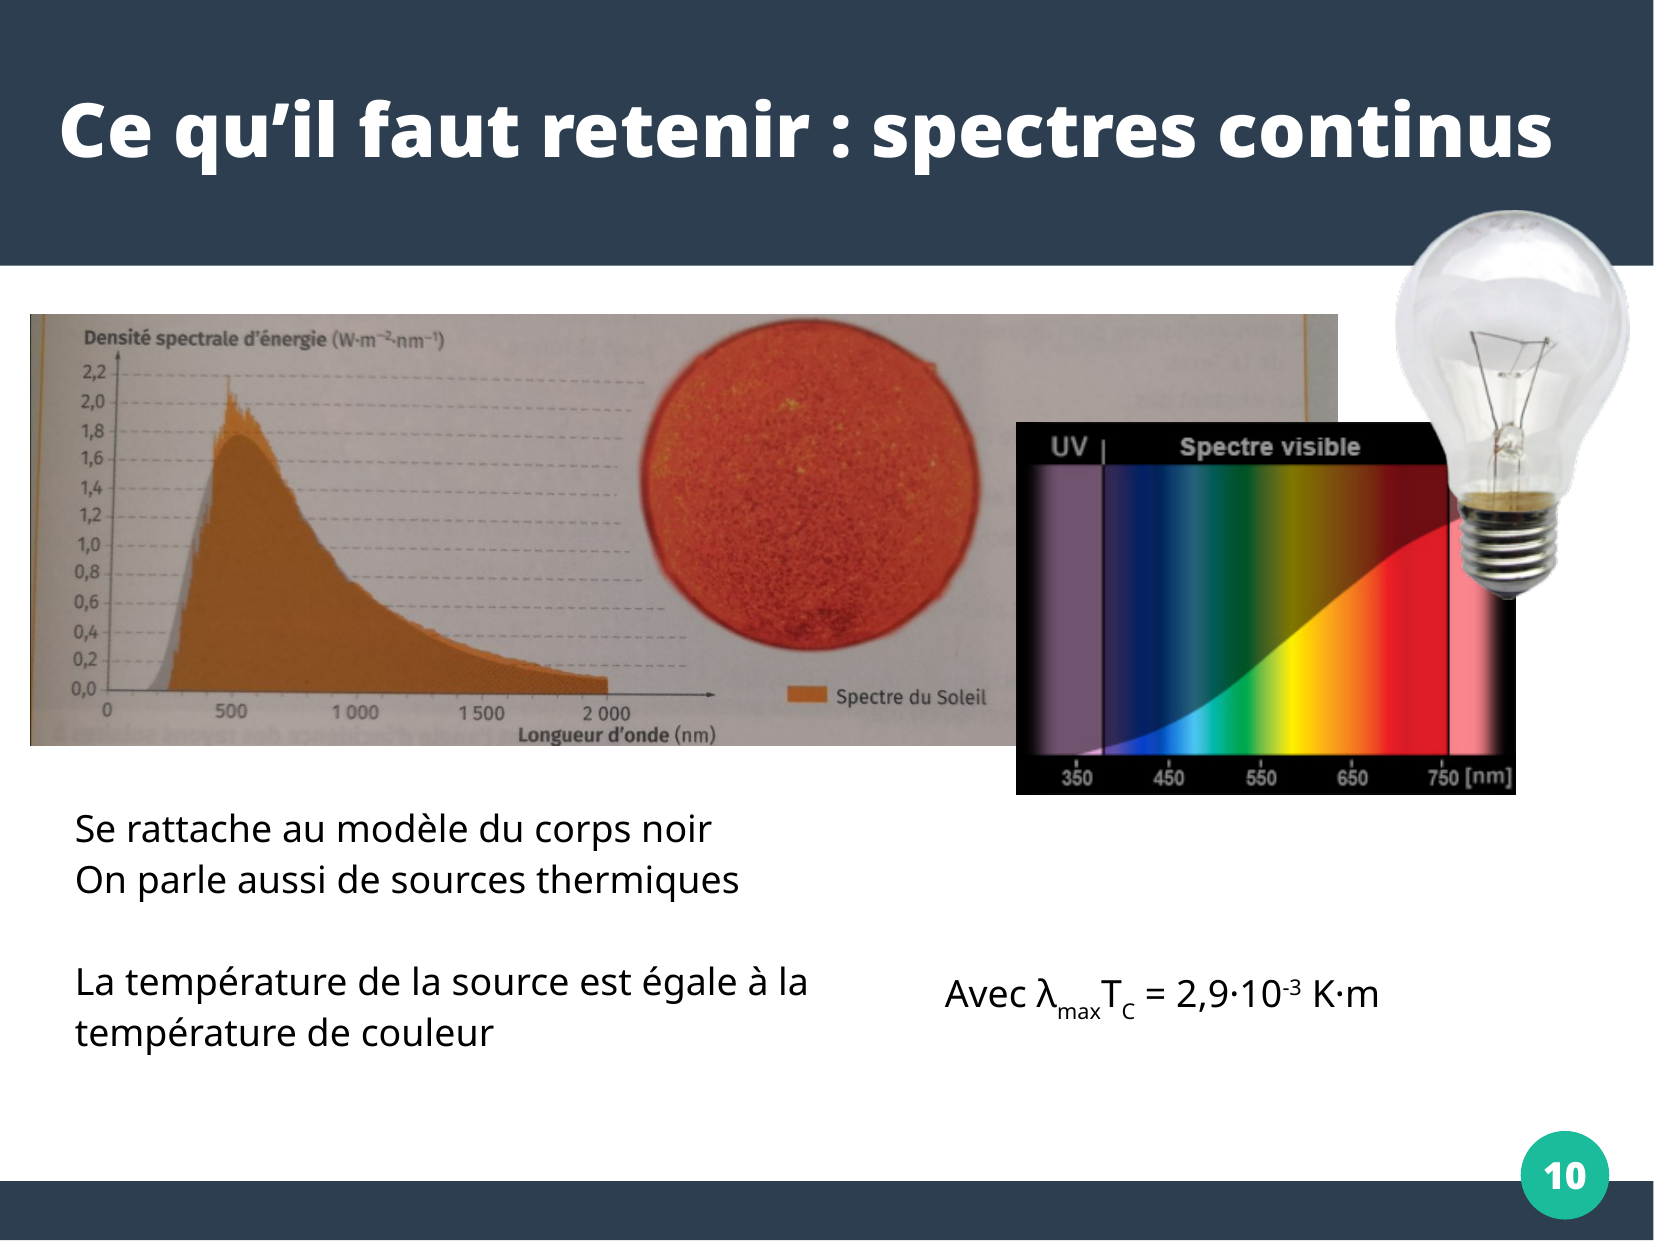

# Ce qu’il faut retenir : spectres continus
Se rattache au modèle du corps noir
On parle aussi de sources thermiques
La température de la source est égale à la température de couleur
Avec λmaxTC = 2,9·10-3 K·m
10